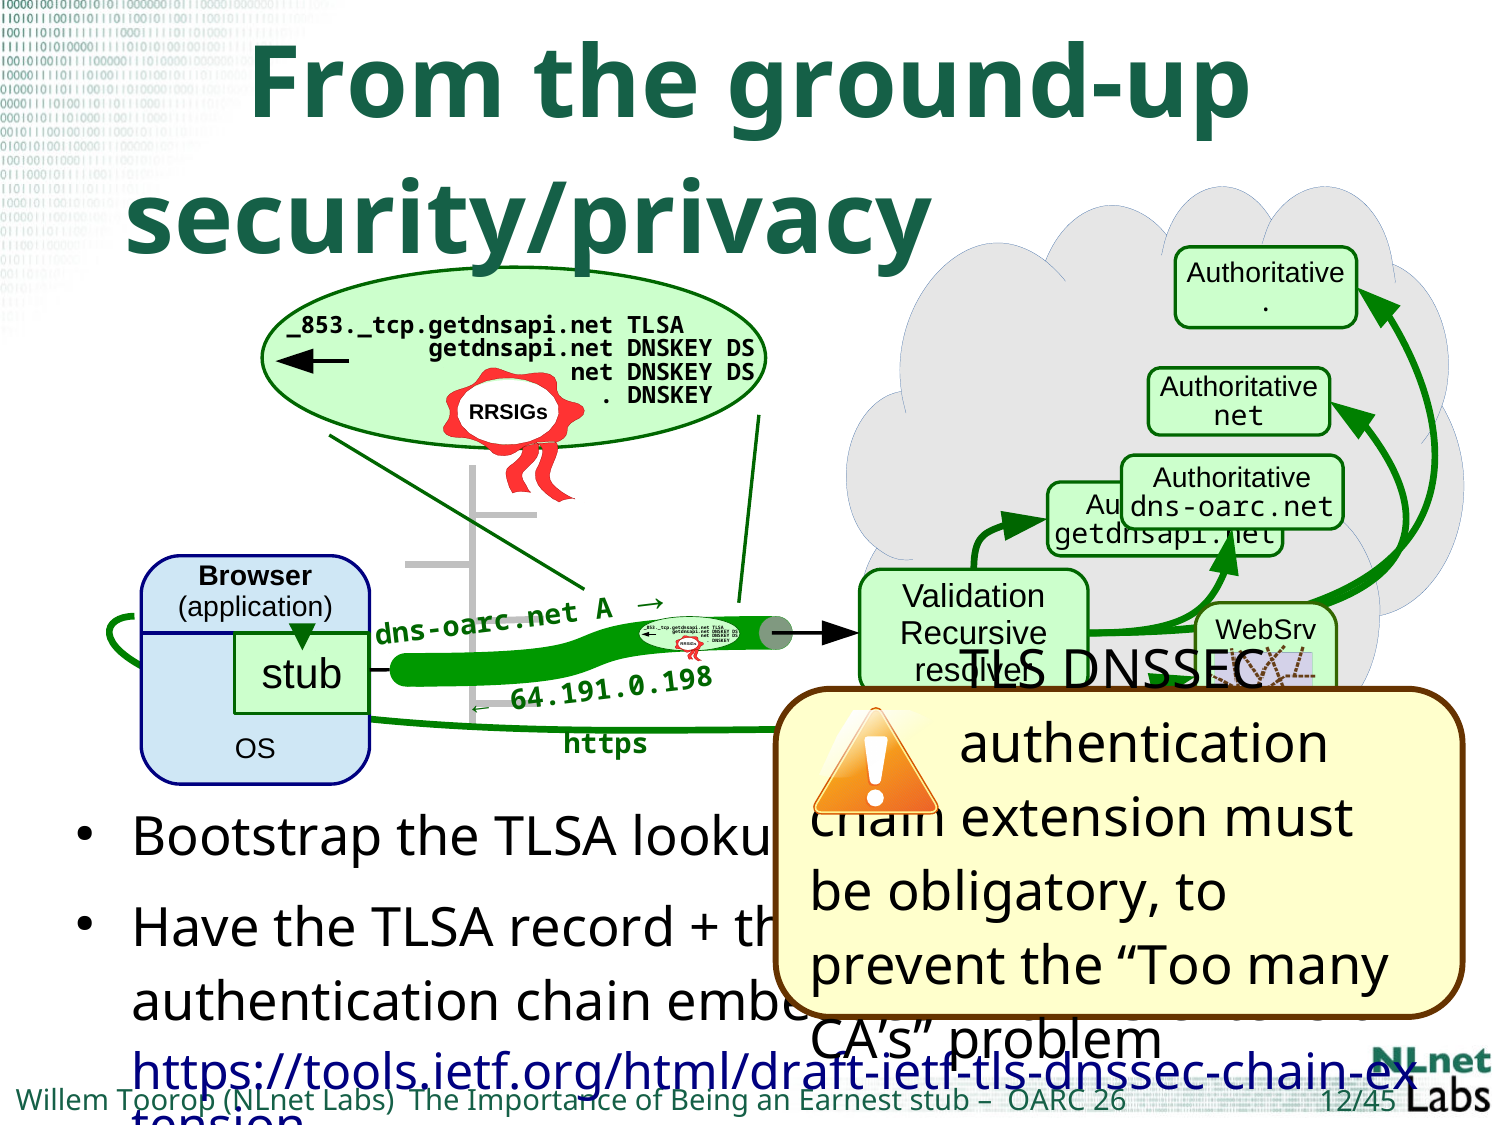

# From the ground-up security/privacy
	TLS DNSSEC
	authentication chain extension must be obligatory, to prevent the “Too many CA’s” problem
Bootstrap the TLSA lookup with regular DNS?
Have the TLSA record + the complete DNSSEC authentication chain embedded in a TLS extension
https://tools.ietf.org/html/draft-ietf-tls-dnssec-chain-extension